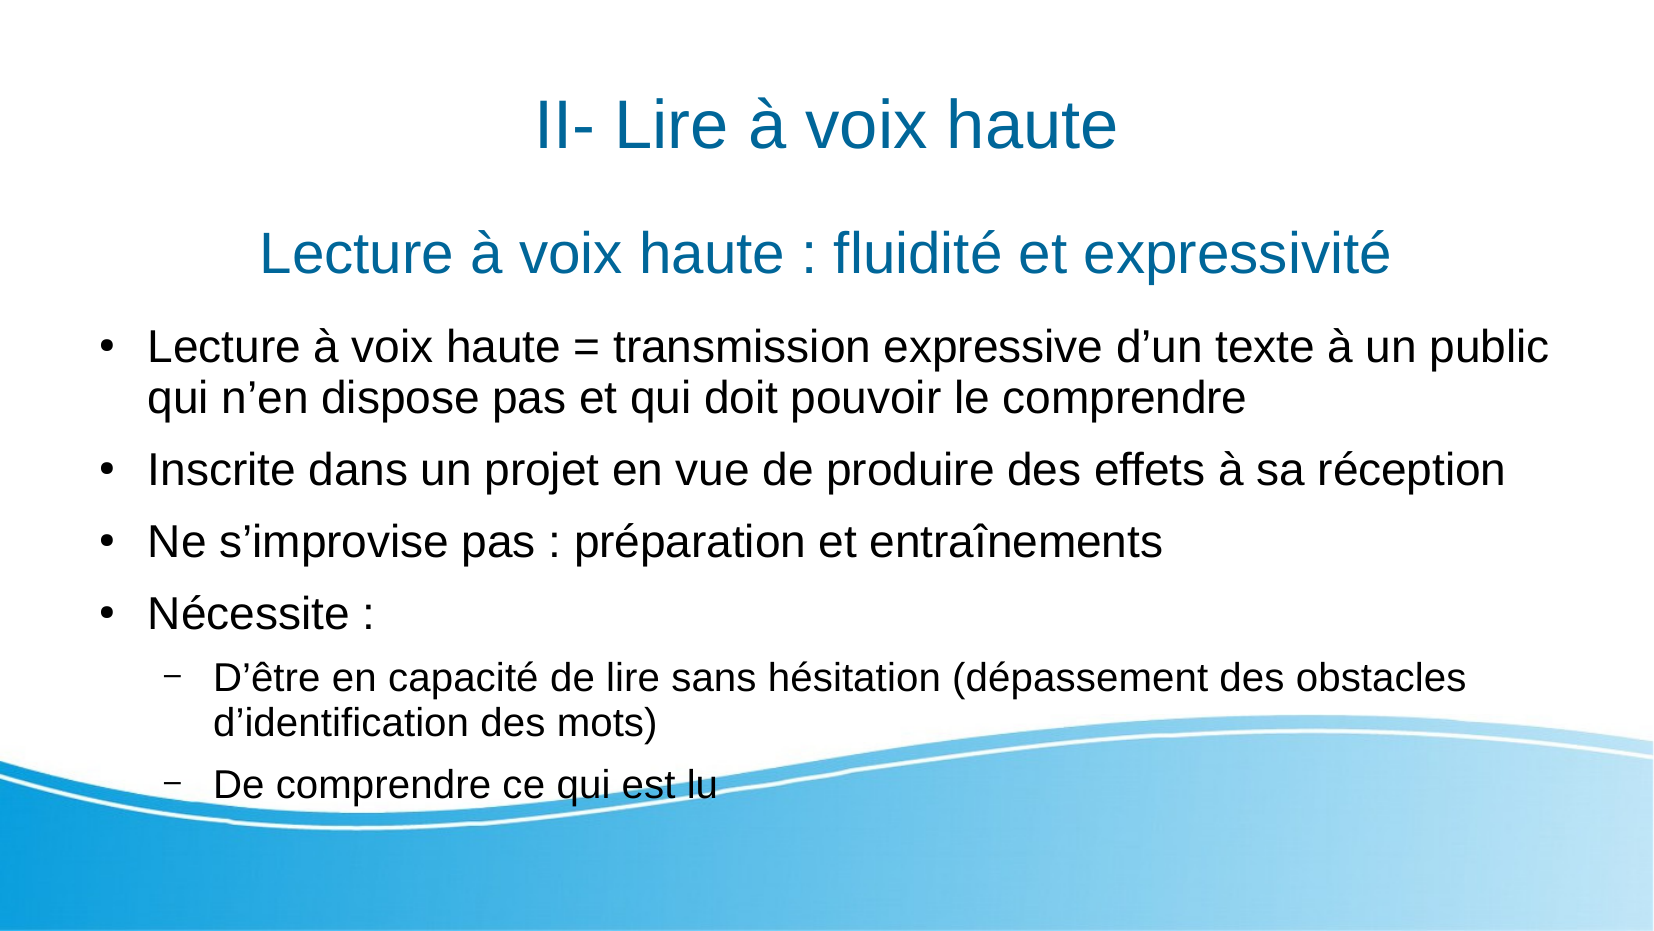

# II- Lire à voix haute
Lecture à voix haute : fluidité et expressivité
Lecture à voix haute = transmission expressive d’un texte à un public qui n’en dispose pas et qui doit pouvoir le comprendre
Inscrite dans un projet en vue de produire des effets à sa réception
Ne s’improvise pas : préparation et entraînements
Nécessite :
D’être en capacité de lire sans hésitation (dépassement des obstacles d’identification des mots)
De comprendre ce qui est lu